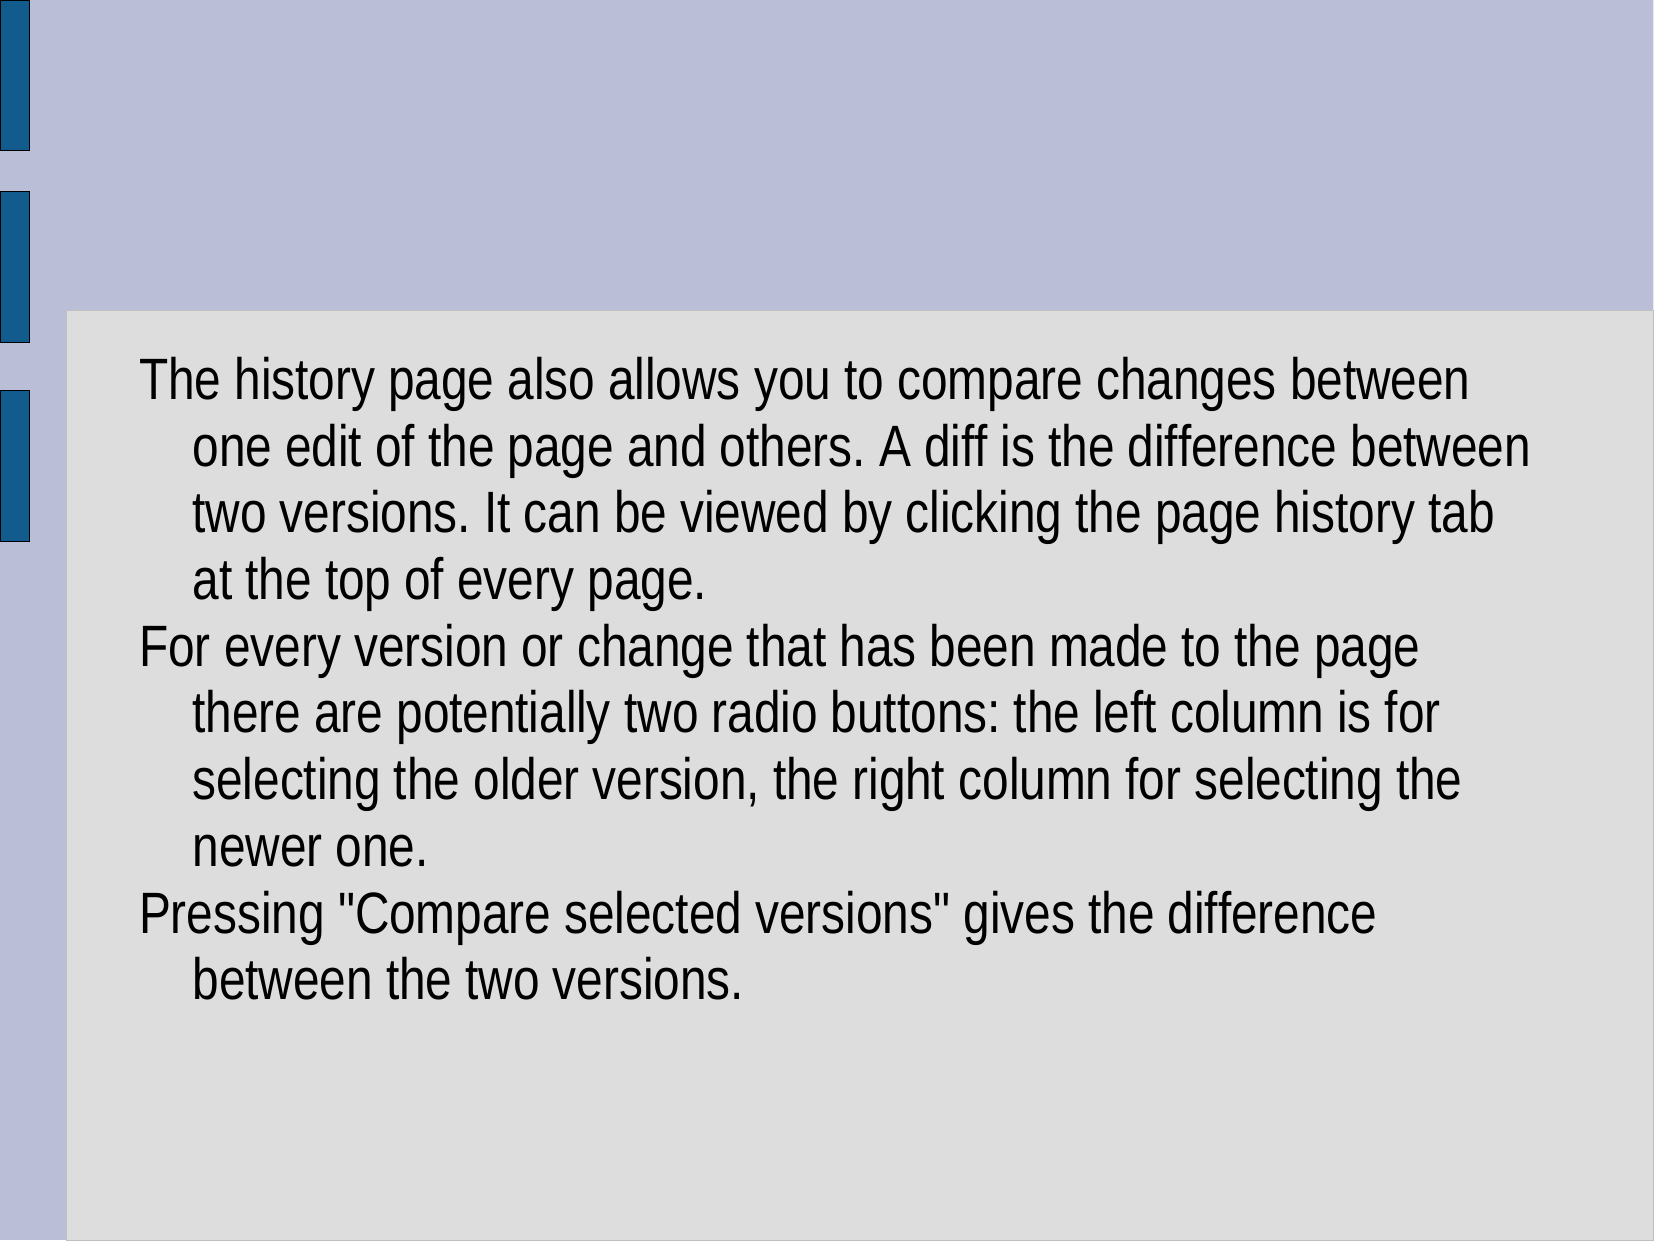

# The history page also allows you to compare changes between one edit of the page and others. A diff is the difference between two versions. It can be viewed by clicking the page history tab at the top of every page.
For every version or change that has been made to the page there are potentially two radio buttons: the left column is for selecting the older version, the right column for selecting the newer one.
Pressing "Compare selected versions" gives the difference between the two versions.